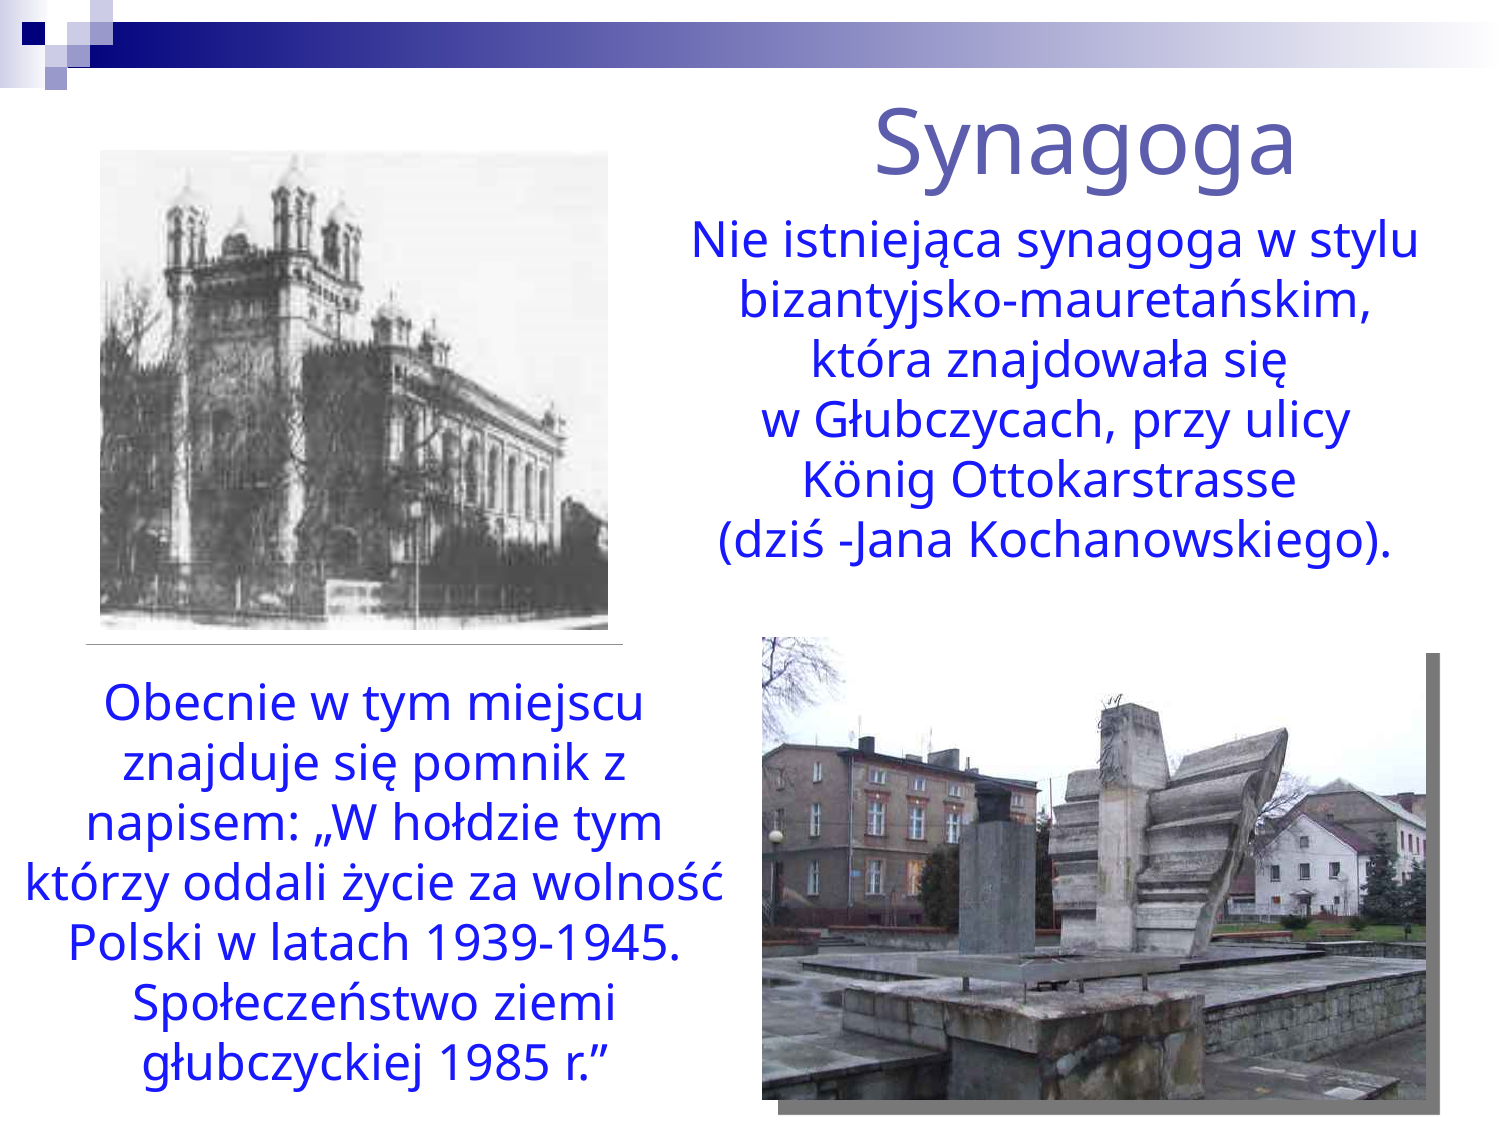

Synagoga
Nie istniejąca synagoga w stylu bizantyjsko-mauretańskim, która znajdowała się
w Głubczycach, przy ulicy
König Ottokarstrasse
(dziś -Jana Kochanowskiego).
Obecnie w tym miejscu znajduje się pomnik z napisem: „W hołdzie tym którzy oddali życie za wolność Polski w latach 1939-1945. Społeczeństwo ziemi głubczyckiej 1985 r.”